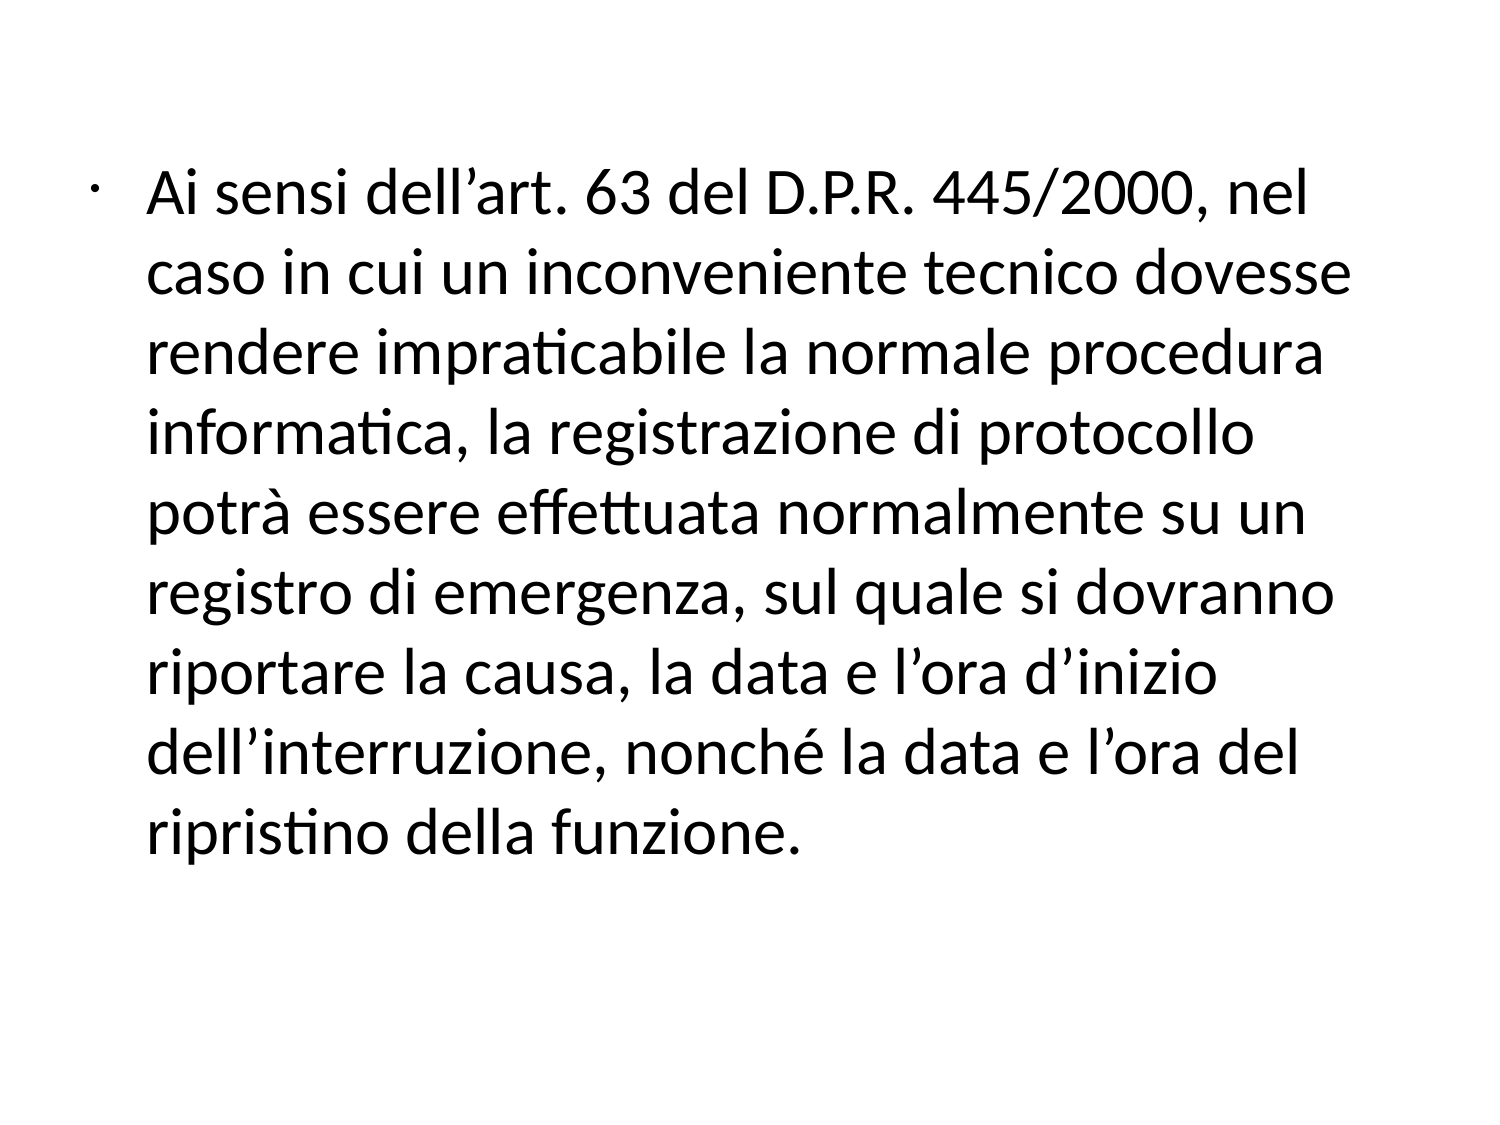

#
Ai sensi dell’art. 63 del D.P.R. 445/2000, nel caso in cui un inconveniente tecnico dovesse rendere impraticabile la normale procedura informatica, la registrazione di protocollo potrà essere effettuata normalmente su un registro di emergenza, sul quale si dovranno riportare la causa, la data e l’ora d’inizio dell’interruzione, nonché la data e l’ora del ripristino della funzione.